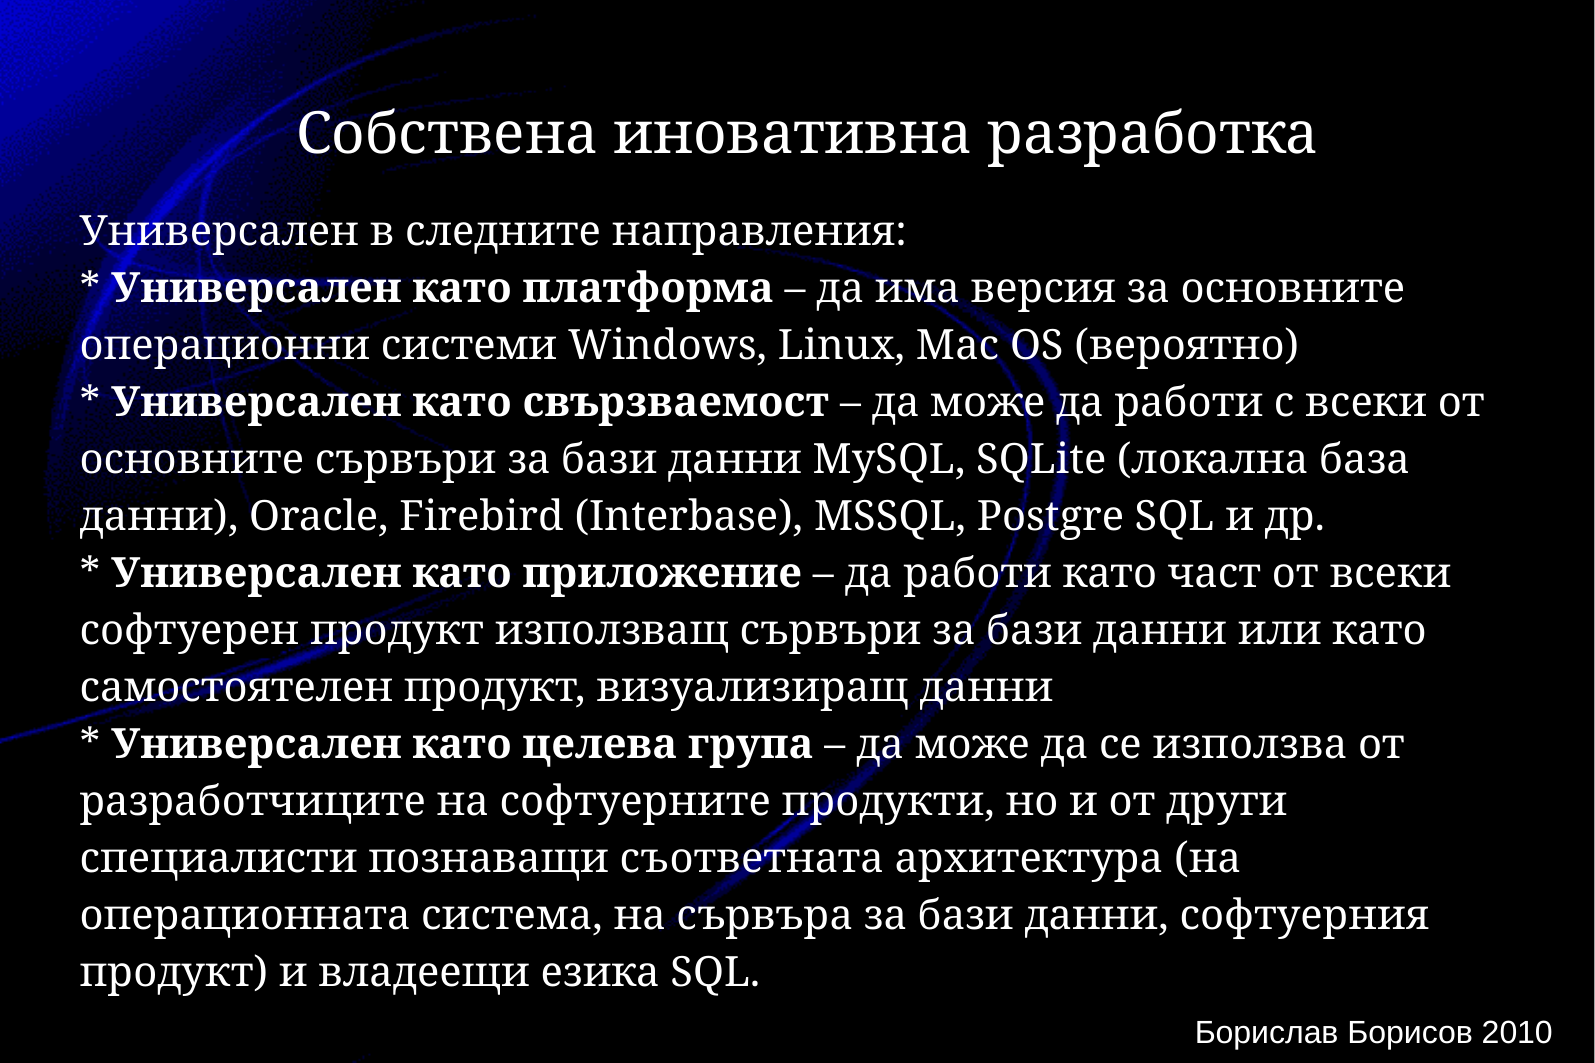

# Собствена иновативна разработка
Универсален в следните направления:
* Универсален като платформа – да има версия за основните операционни системи Windows, Linux, Mac OS (вероятно)
* Универсален като свързваемост – да може да работи с всеки от основните сървъри за бази данни MySQL, SQLite (локална база данни), Oracle, Firebird (Interbase), MSSQL, Postgre SQL и др.
* Универсален като приложение – да работи като част от всеки софтуерен продукт използващ сървъри за бази данни или като самостоятелен продукт, визуализиращ данни
* Универсален като целева група – да може да се използва от разработчиците на софтуерните продукти, но и от други специалисти познаващи съответната архитектура (на операционната система, на сървъра за бази данни, софтуерния продукт) и владеещи езика SQL.
Борислав Борисов 2010